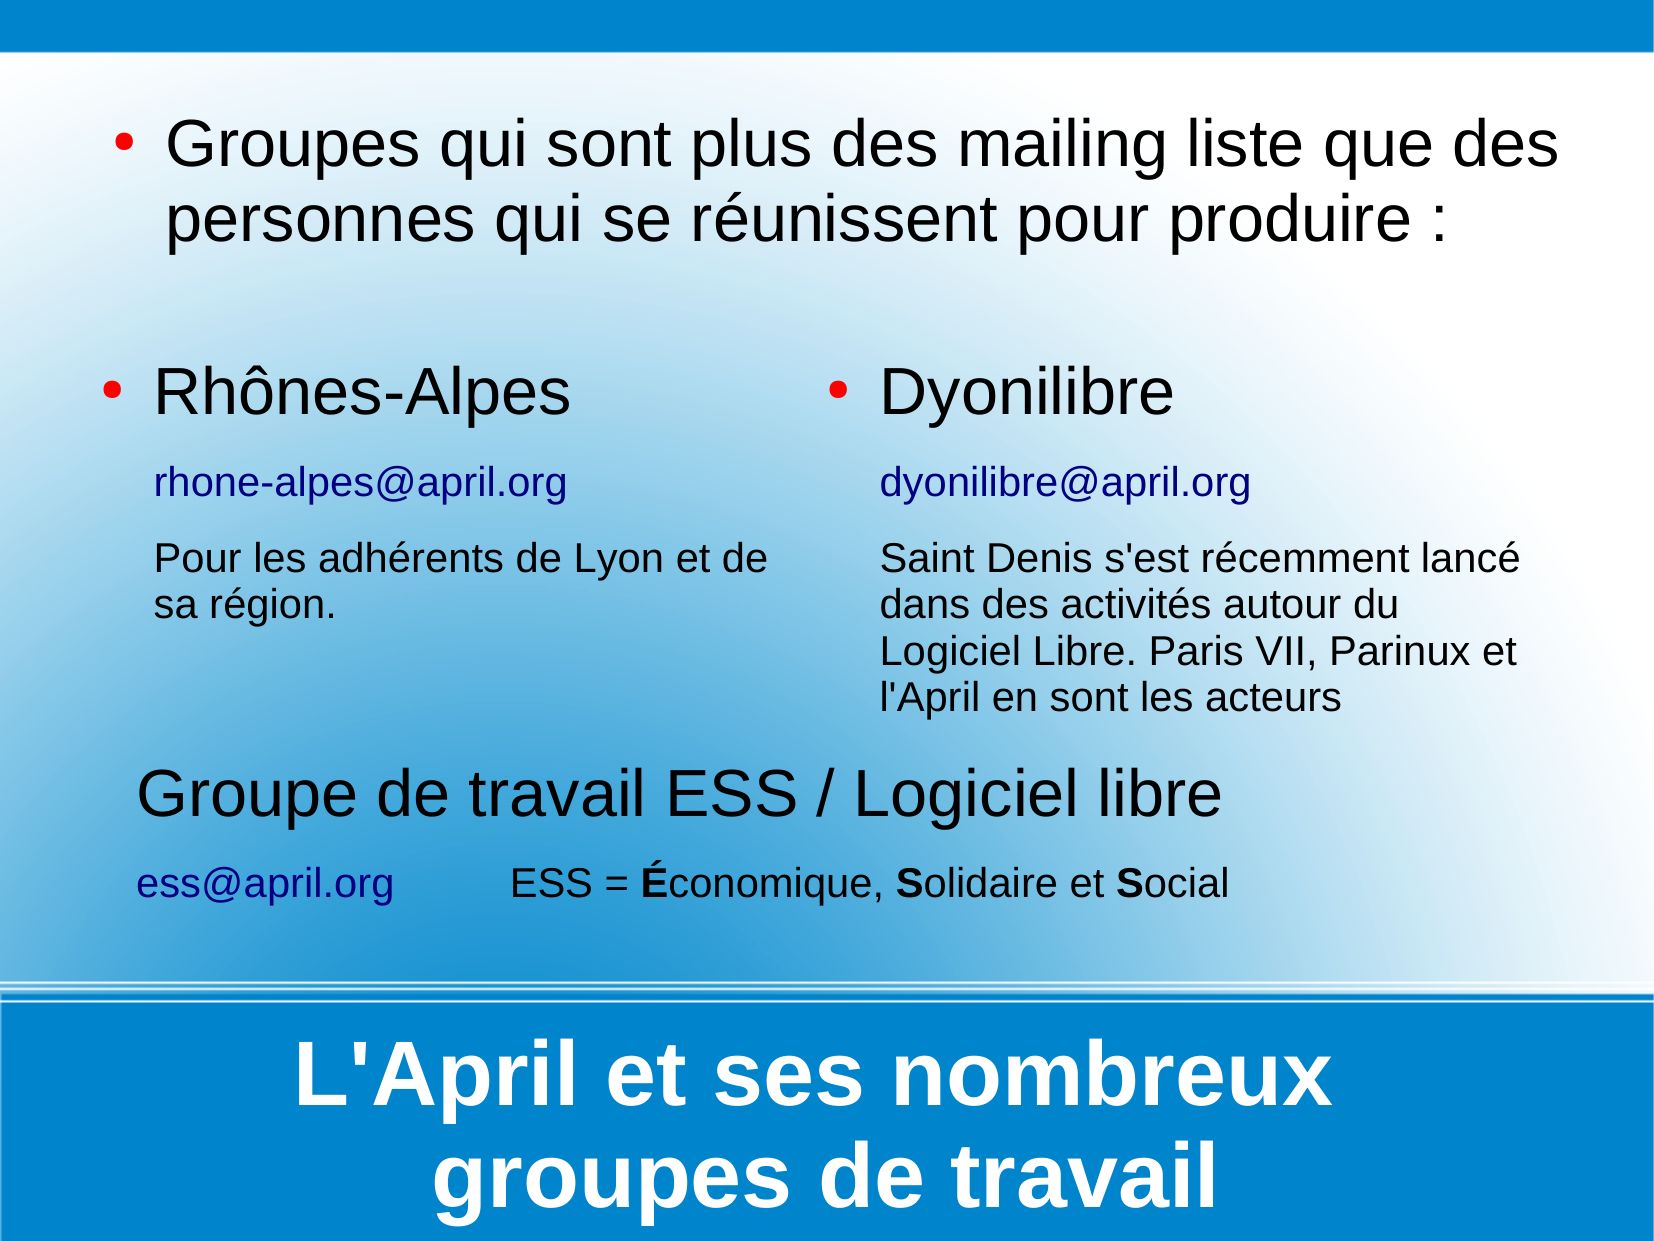

Groupes qui sont plus des mailing liste que des personnes qui se réunissent pour produire :
Rhônes-Alpes
rhone-alpes@april.org
Pour les adhérents de Lyon et de sa région.
Dyonilibre
dyonilibre@april.org
Saint Denis s'est récemment lancé dans des activités autour du Logiciel Libre. Paris VII, Parinux et l'April en sont les acteurs
Groupe de travail ESS / Logiciel libre
ess@april.org ESS = Économique, Solidaire et Social
# L'April et ses nombreux groupes de travail